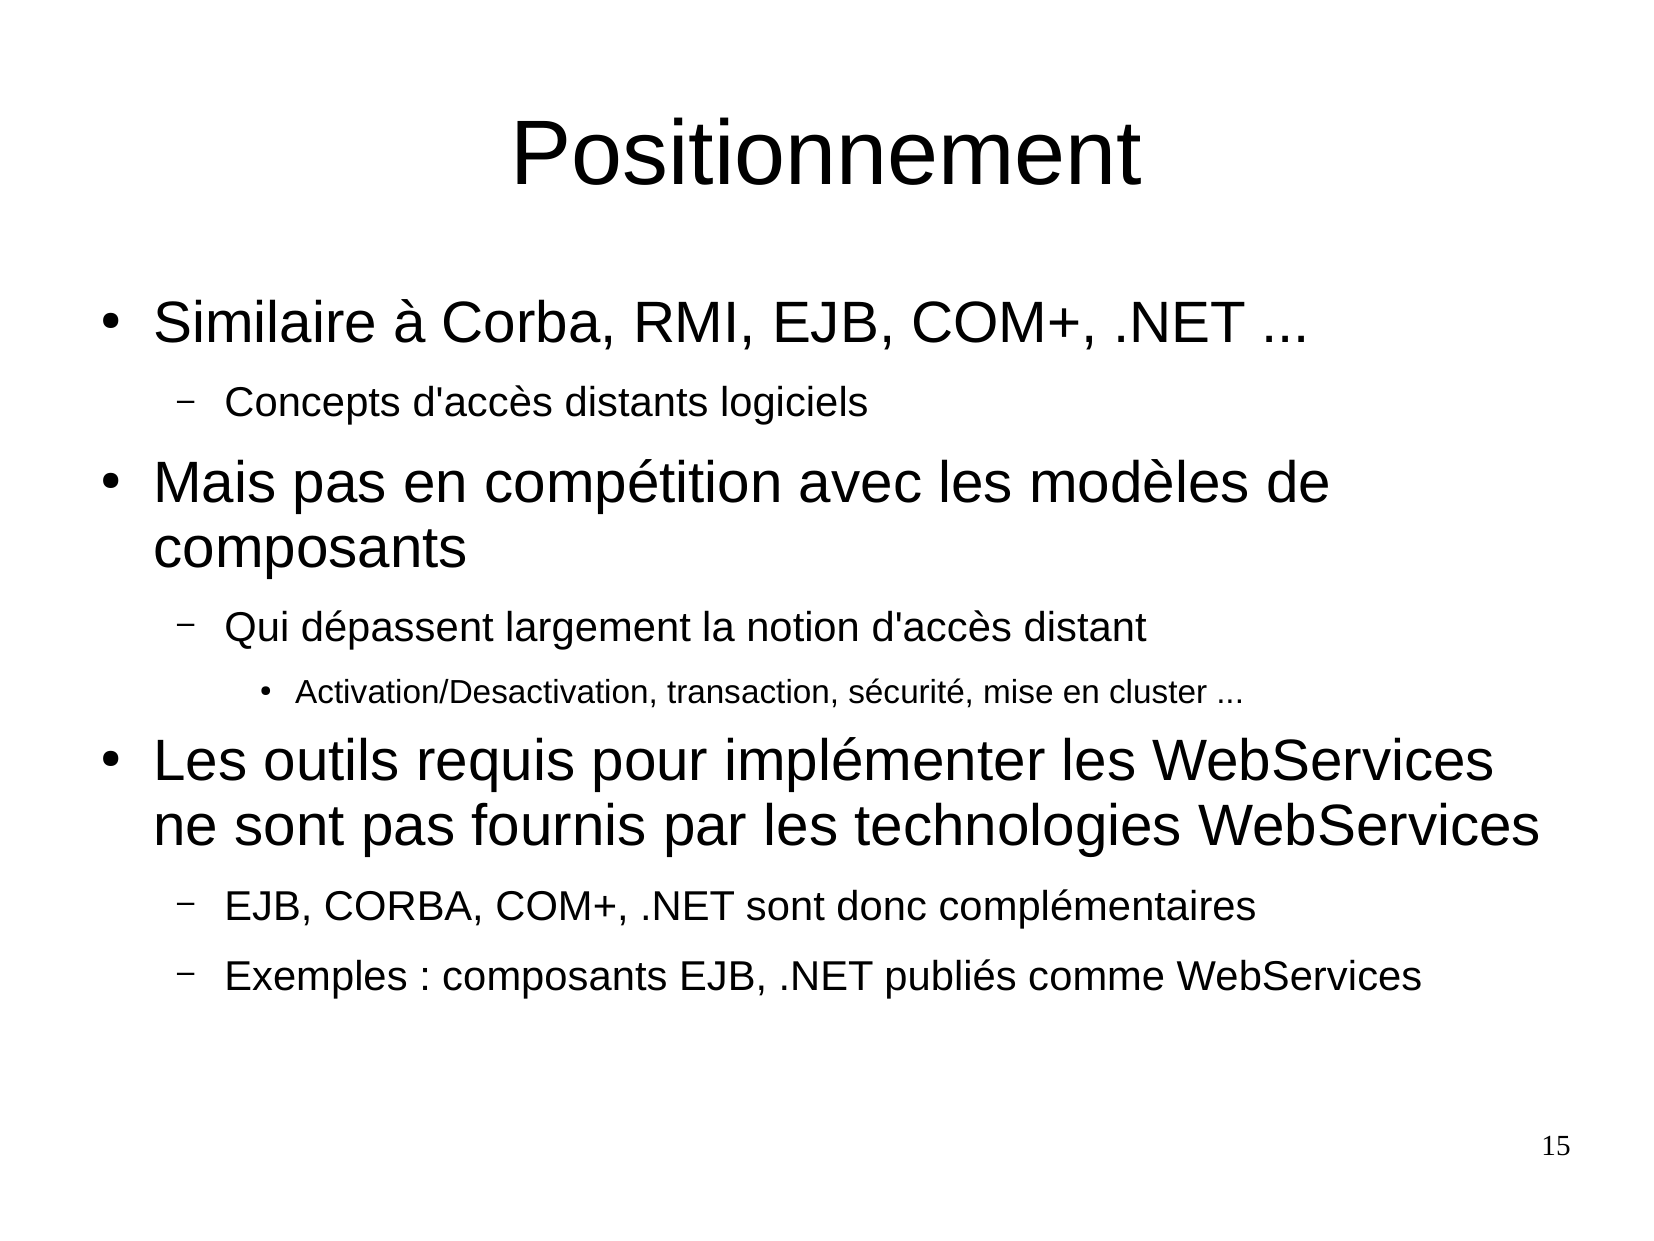

# Positionnement
Similaire à Corba, RMI, EJB, COM+, .NET ...
Concepts d'accès distants logiciels
Mais pas en compétition avec les modèles de composants
Qui dépassent largement la notion d'accès distant
Activation/Desactivation, transaction, sécurité, mise en cluster ...
Les outils requis pour implémenter les WebServices ne sont pas fournis par les technologies WebServices
EJB, CORBA, COM+, .NET sont donc complémentaires
Exemples : composants EJB, .NET publiés comme WebServices
15